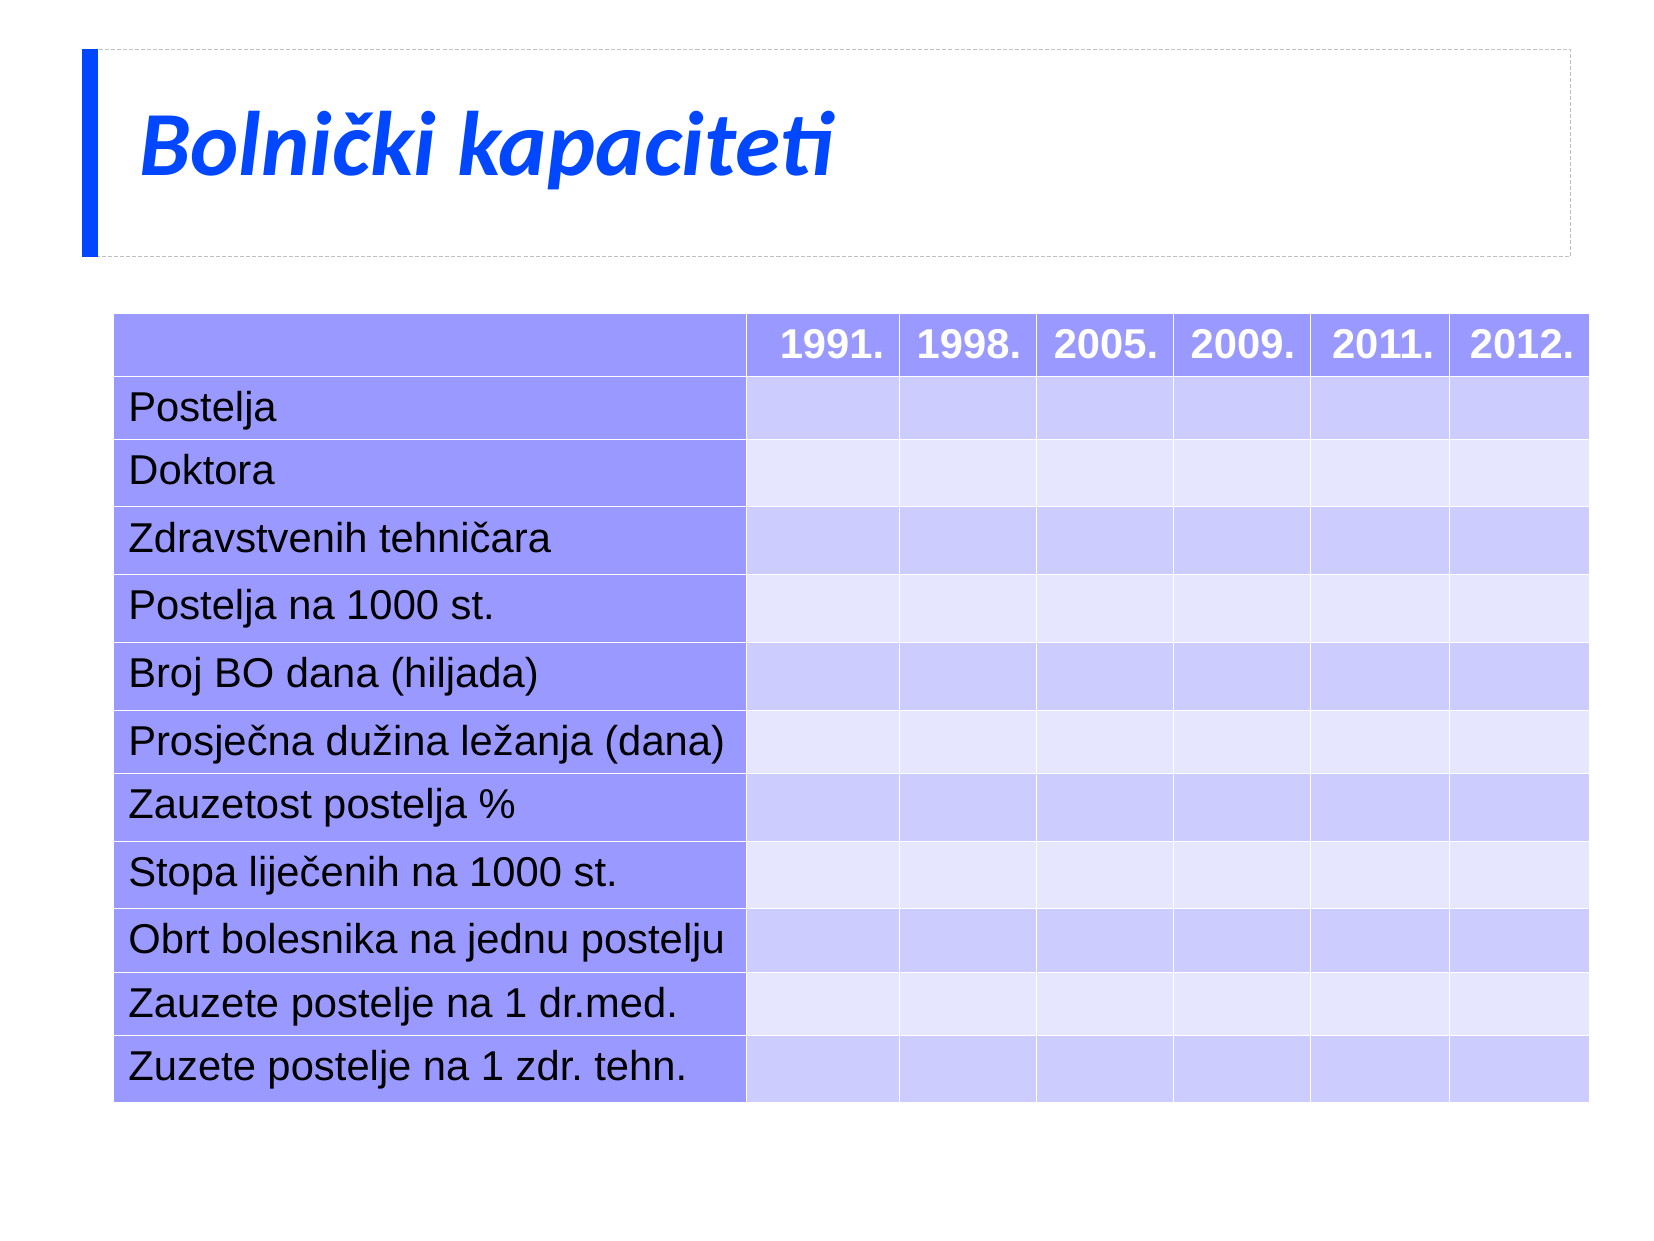

# Bolnički kapaciteti
| | 1991. | 1998. | 2005. | 2009. | 2011. | 2012. |
| --- | --- | --- | --- | --- | --- | --- |
| Postelja | | | | | | |
| Doktora | | | | | | |
| Zdravstvenih tehničara | | | | | | |
| Postelja na 1000 st. | | | | | | |
| Broj BO dana (hiljada) | | | | | | |
| Prosječna dužina ležanja (dana) | | | | | | |
| Zauzetost postelja % | | | | | | |
| Stopa liječenih na 1000 st. | | | | | | |
| Obrt bolesnika na jednu postelju | | | | | | |
| Zauzete postelje na 1 dr.med. | | | | | | |
| Zuzete postelje na 1 zdr. tehn. | | | | | | |